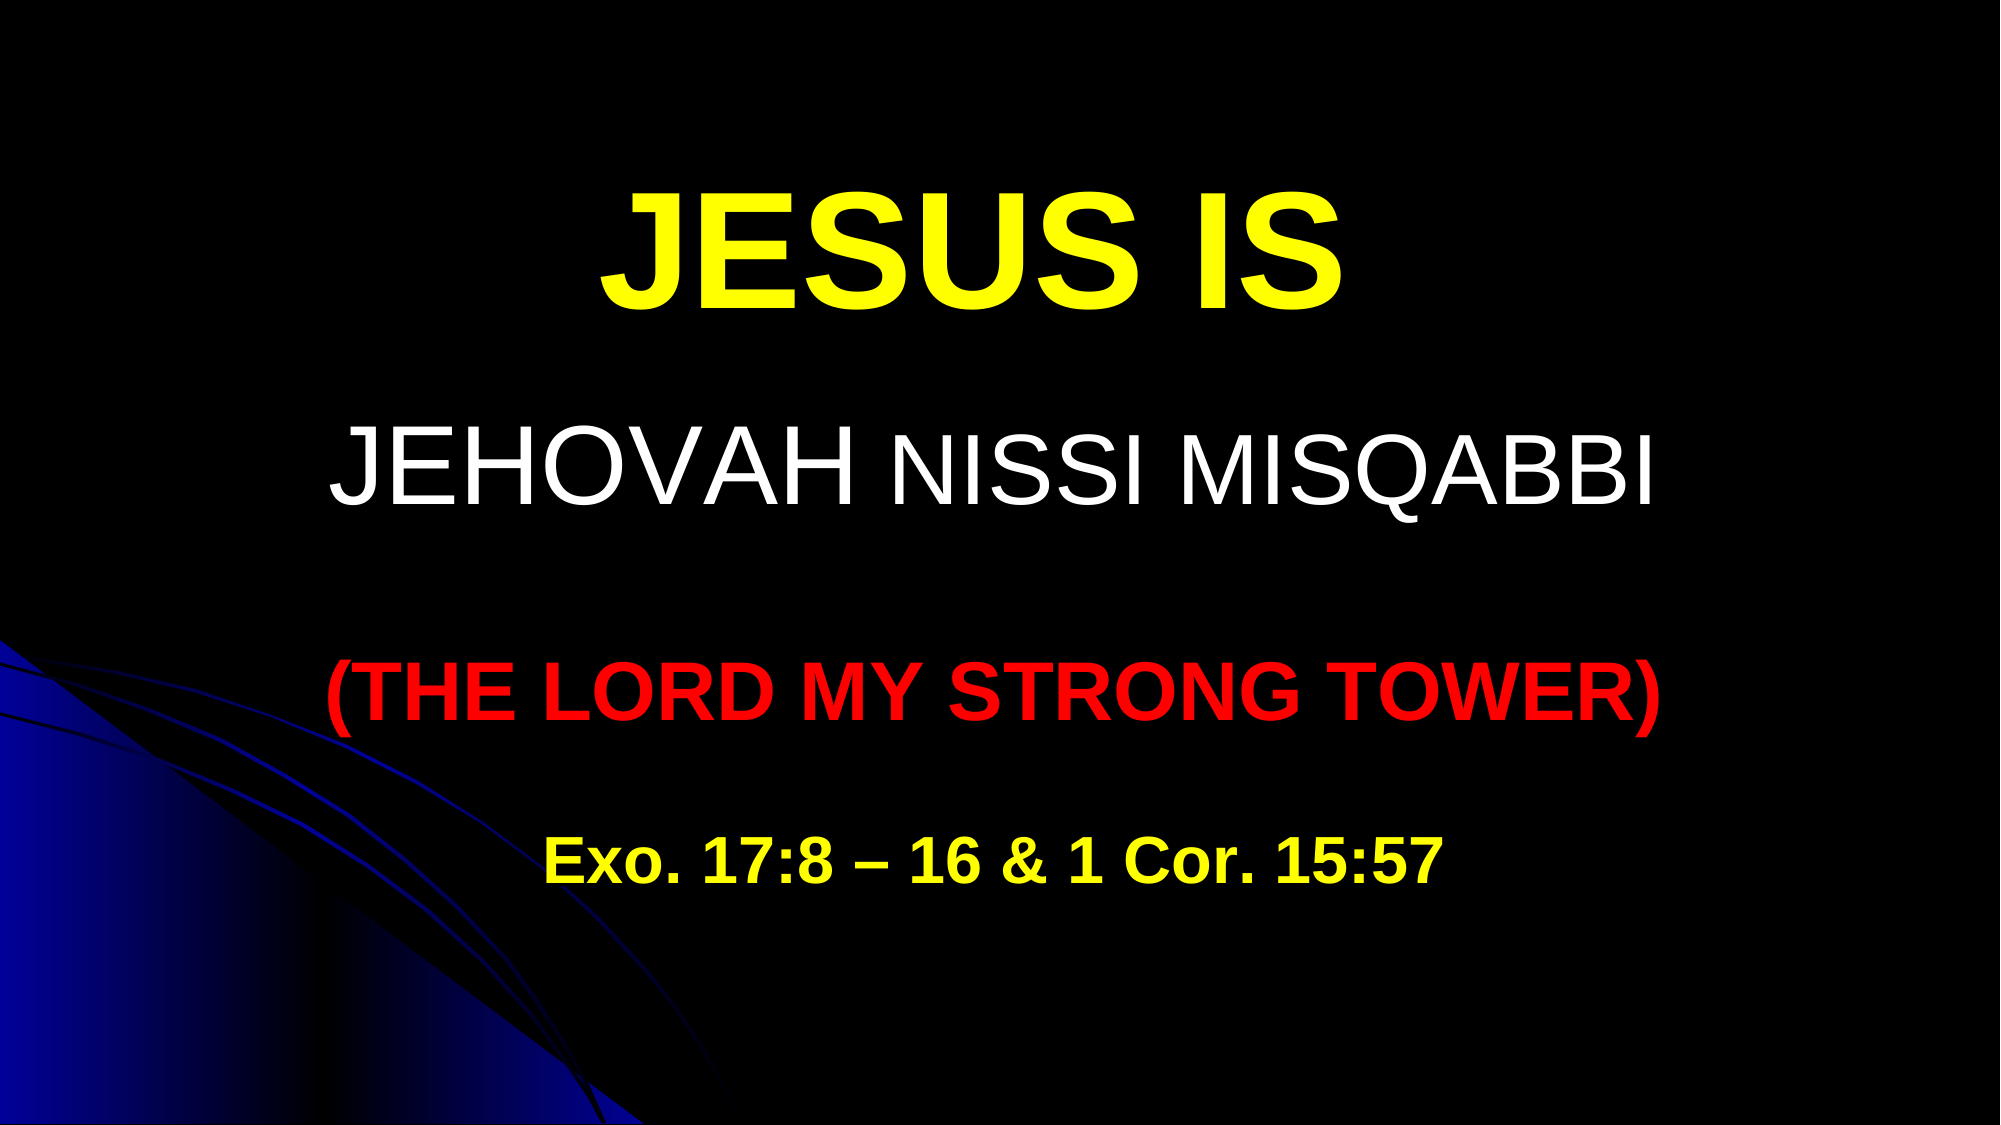

# JESUS IS JEHOVAH NISSI MISQABBI (THE LORD MY STRONG TOWER) Exo. 17:8 – 16 & 1 Cor. 15:57